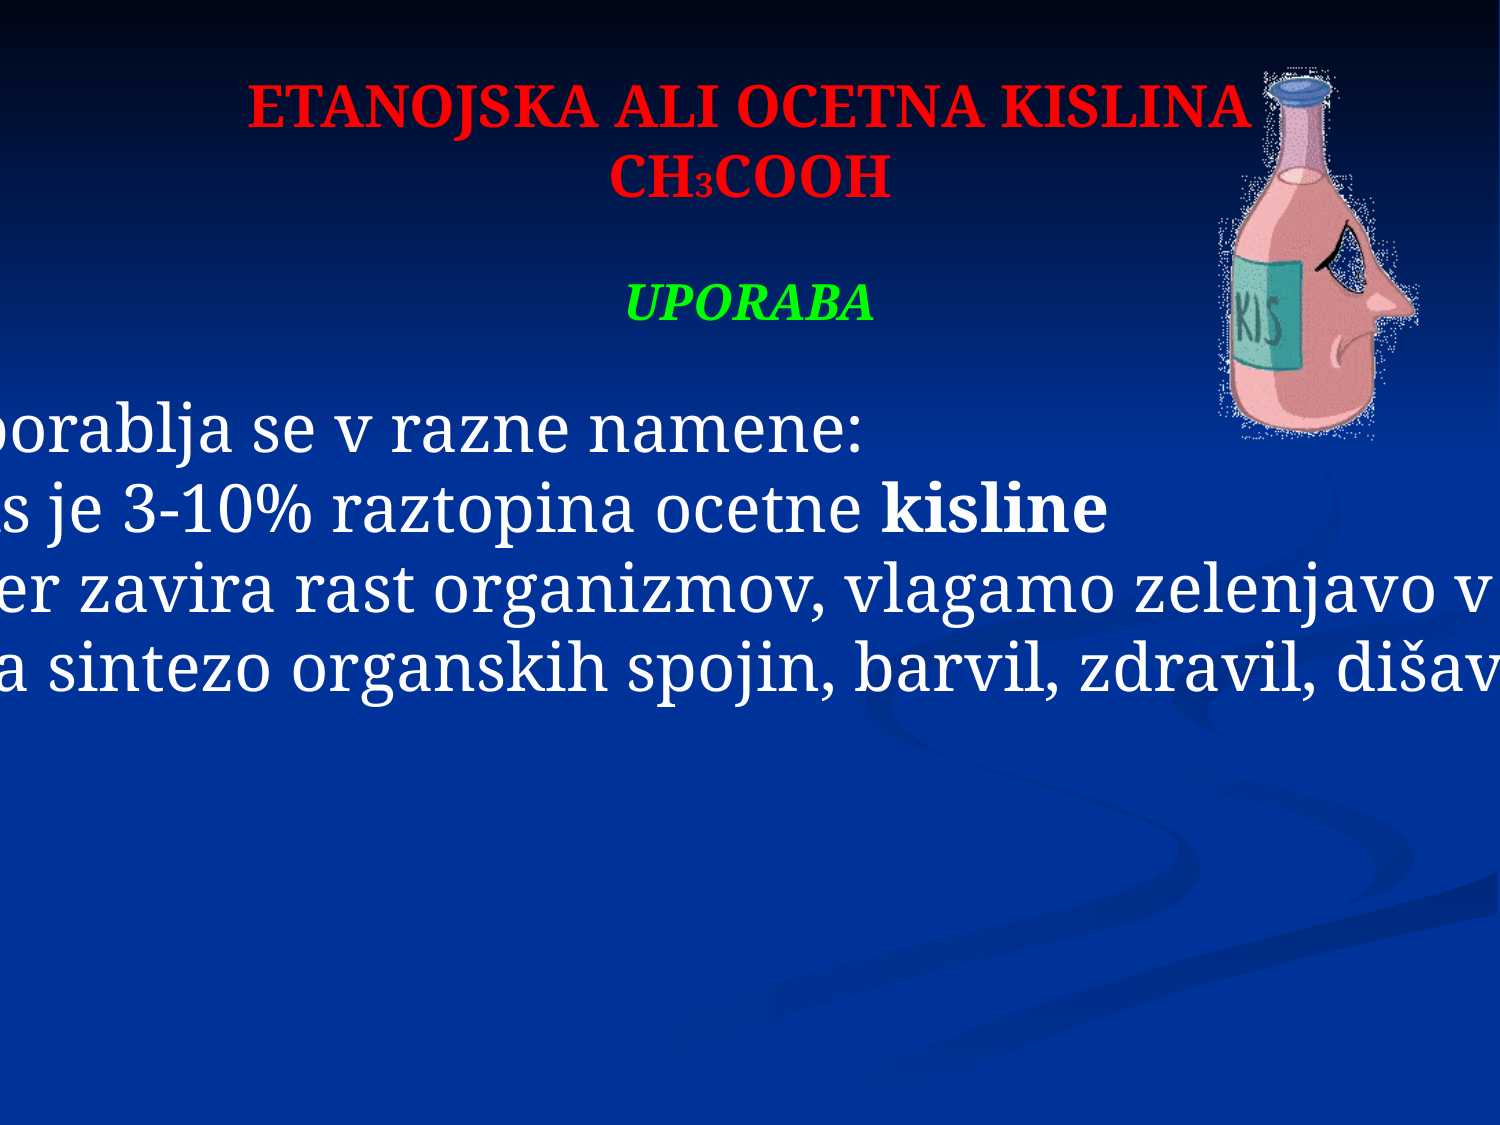

# ETANOJSKA ALI OCETNA KISLINA CH3COOH
UPORABA
Uporablja se v razne namene:
-kis je 3-10% raztopina ocetne kisline
ker zavira rast organizmov, vlagamo zelenjavo v kis
 -za sintezo organskih spojin, barvil, zdravil, dišav, itd.